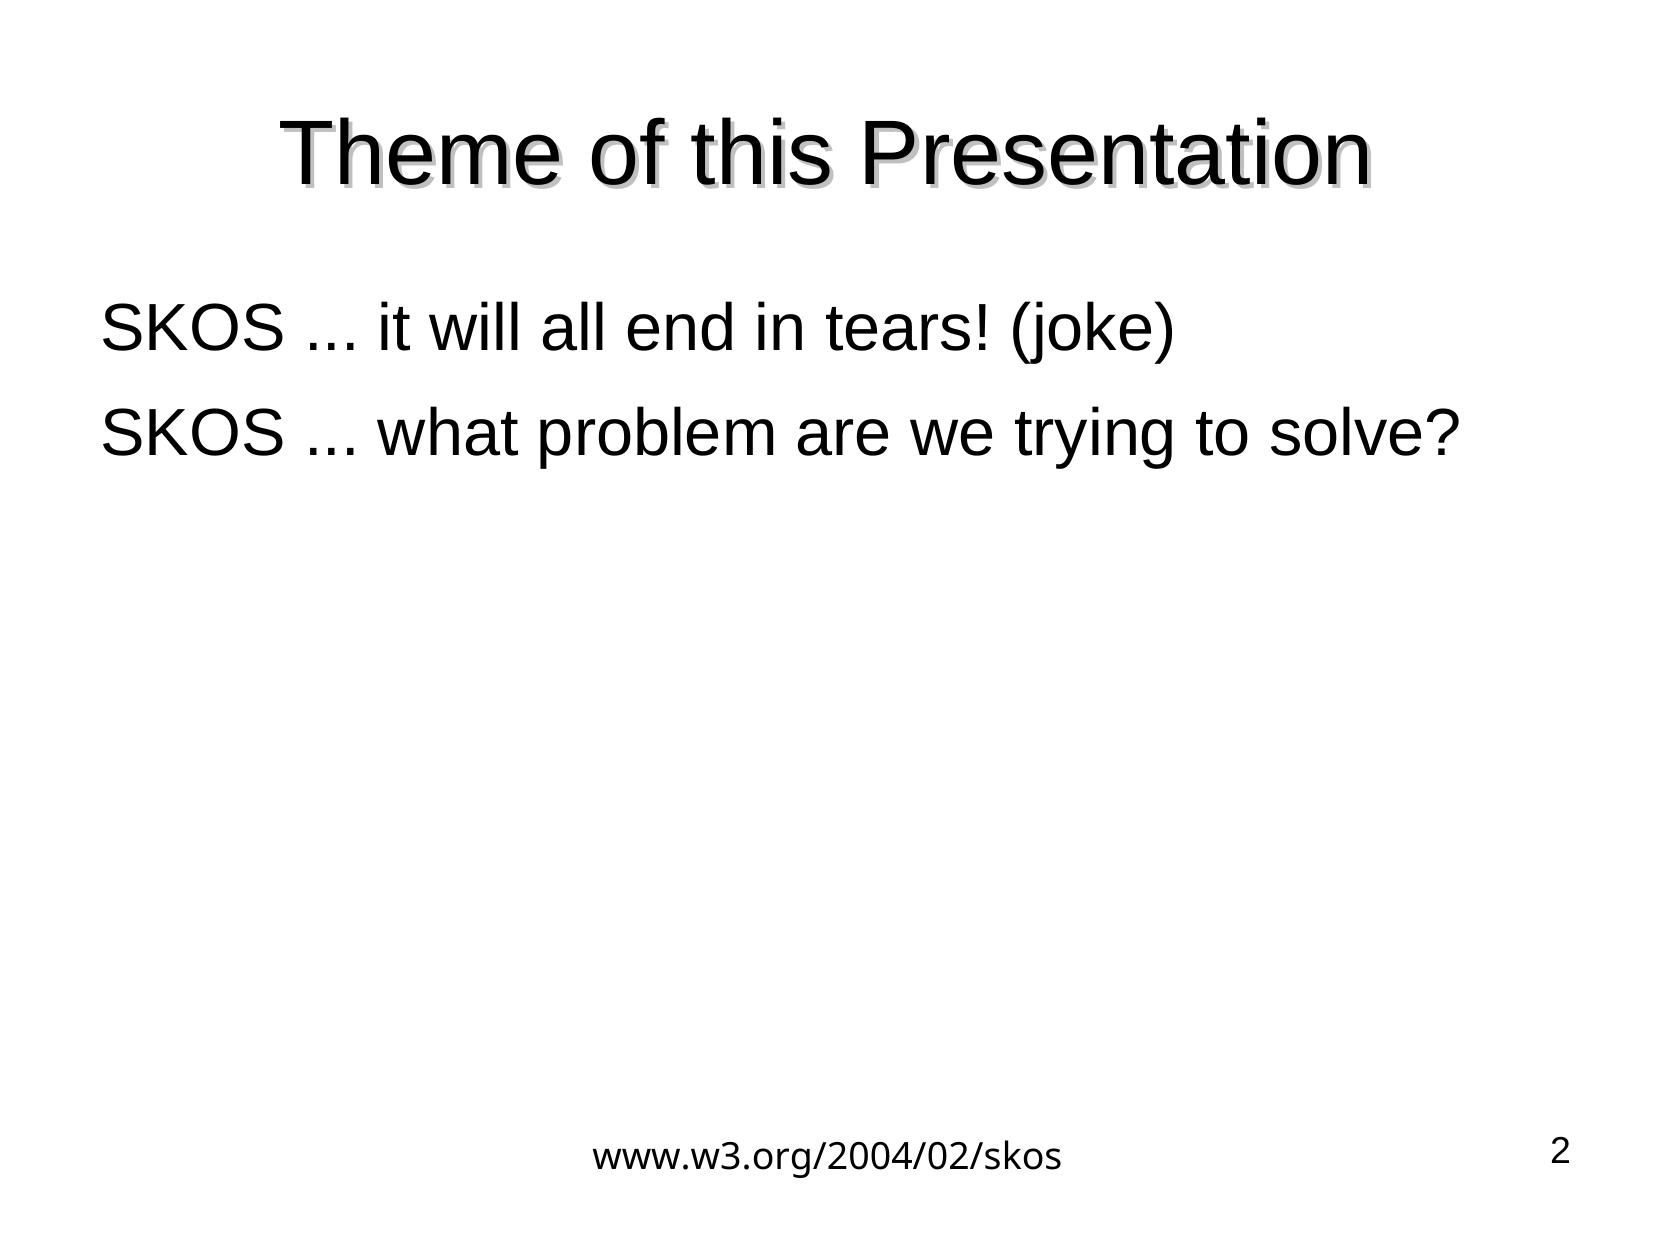

# Theme of this Presentation
SKOS ... it will all end in tears! (joke)
SKOS ... what problem are we trying to solve?
www.w3.org/2004/02/skos
2